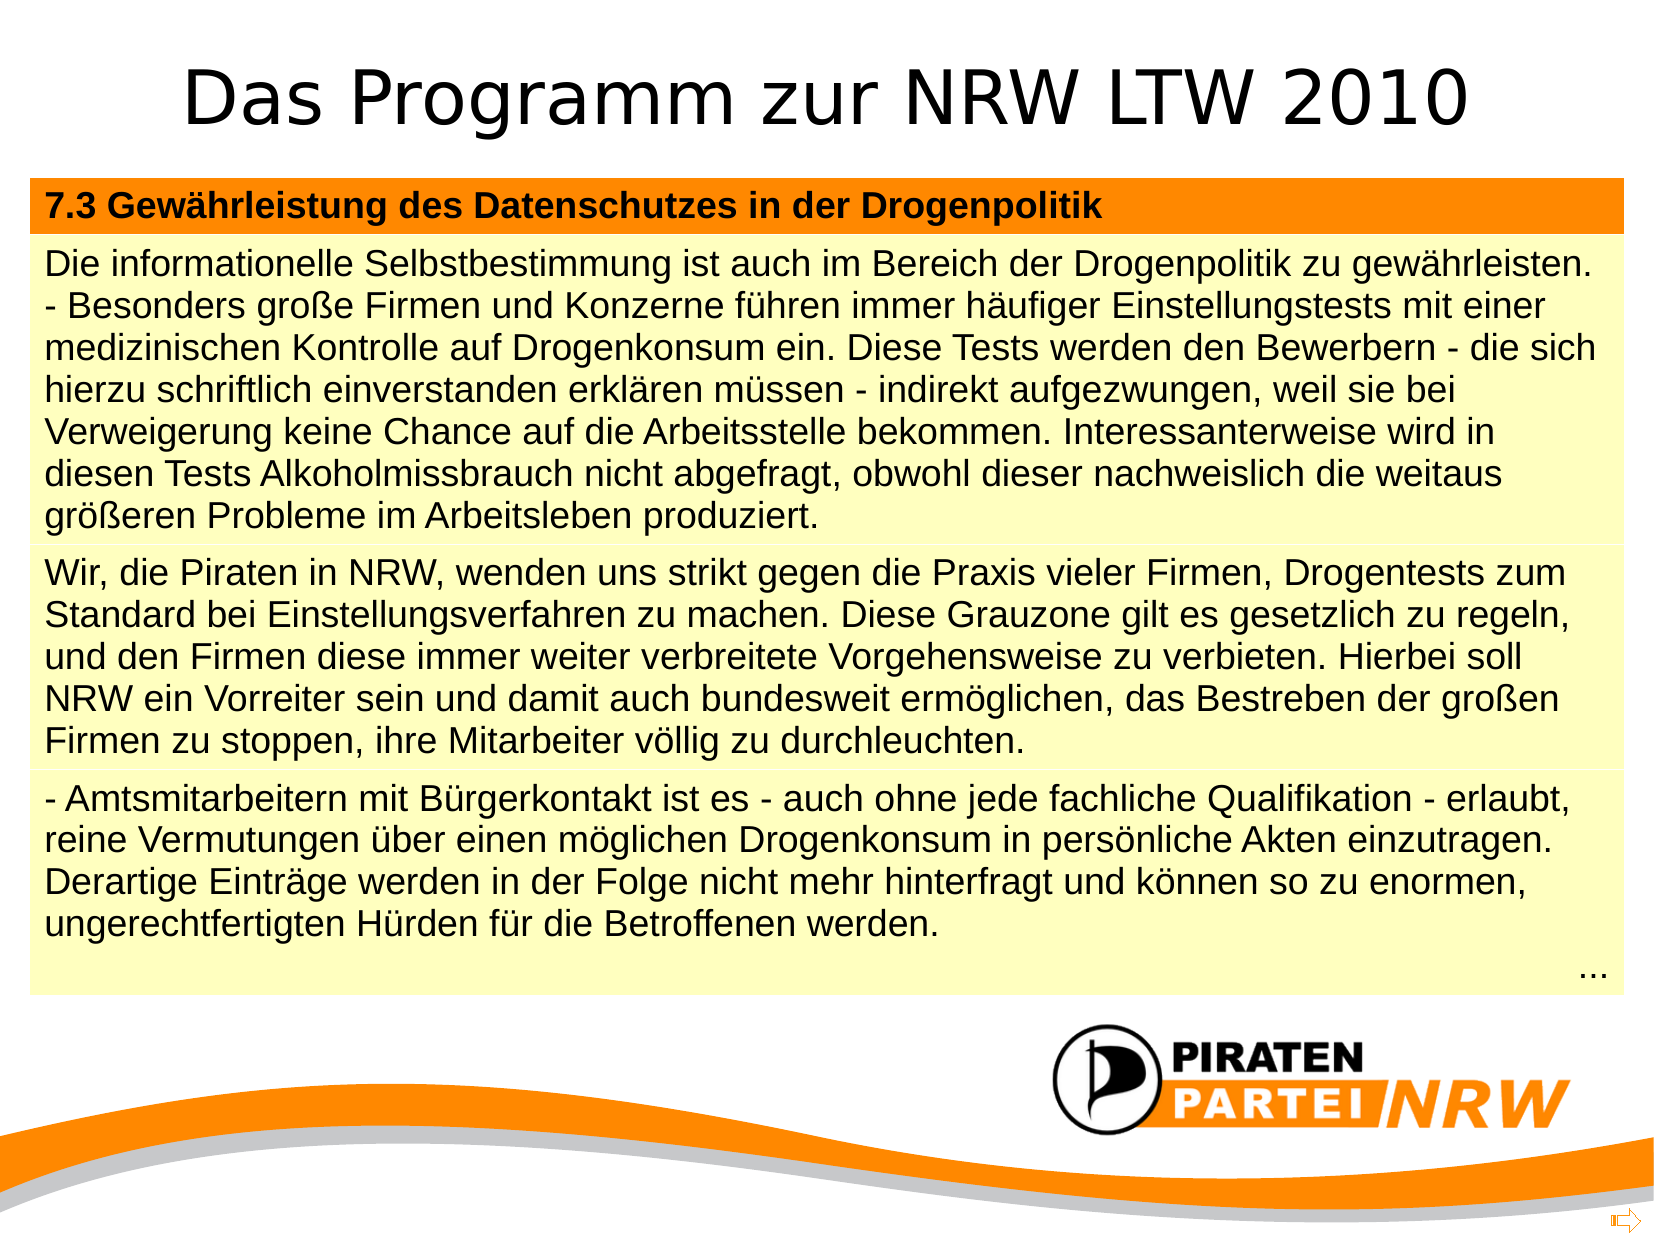

# Das Programm zur NRW LTW 2010
| 7.3 Gewährleistung des Datenschutzes in der Drogenpolitik |
| --- |
| Die informationelle Selbstbestimmung ist auch im Bereich der Drogenpolitik zu gewährleisten. - Besonders große Firmen und Konzerne führen immer häufiger Einstellungstests mit einer medizinischen Kontrolle auf Drogenkonsum ein. Diese Tests werden den Bewerbern - die sich hierzu schriftlich einverstanden erklären müssen - indirekt aufgezwungen, weil sie bei Verweigerung keine Chance auf die Arbeitsstelle bekommen. Interessanterweise wird in diesen Tests Alkoholmissbrauch nicht abgefragt, obwohl dieser nachweislich die weitaus größeren Probleme im Arbeitsleben produziert. |
| Wir, die Piraten in NRW, wenden uns strikt gegen die Praxis vieler Firmen, Drogentests zum Standard bei Einstellungsverfahren zu machen. Diese Grauzone gilt es gesetzlich zu regeln, und den Firmen diese immer weiter verbreitete Vorgehensweise zu verbieten. Hierbei soll NRW ein Vorreiter sein und damit auch bundesweit ermöglichen, das Bestreben der großen Firmen zu stoppen, ihre Mitarbeiter völlig zu durchleuchten. |
| - Amtsmitarbeitern mit Bürgerkontakt ist es - auch ohne jede fachliche Qualifikation - erlaubt, reine Vermutungen über einen möglichen Drogenkonsum in persönliche Akten einzutragen. Derartige Einträge werden in der Folge nicht mehr hinterfragt und können so zu enormen, ungerechtfertigten Hürden für die Betroffenen werden. ... |